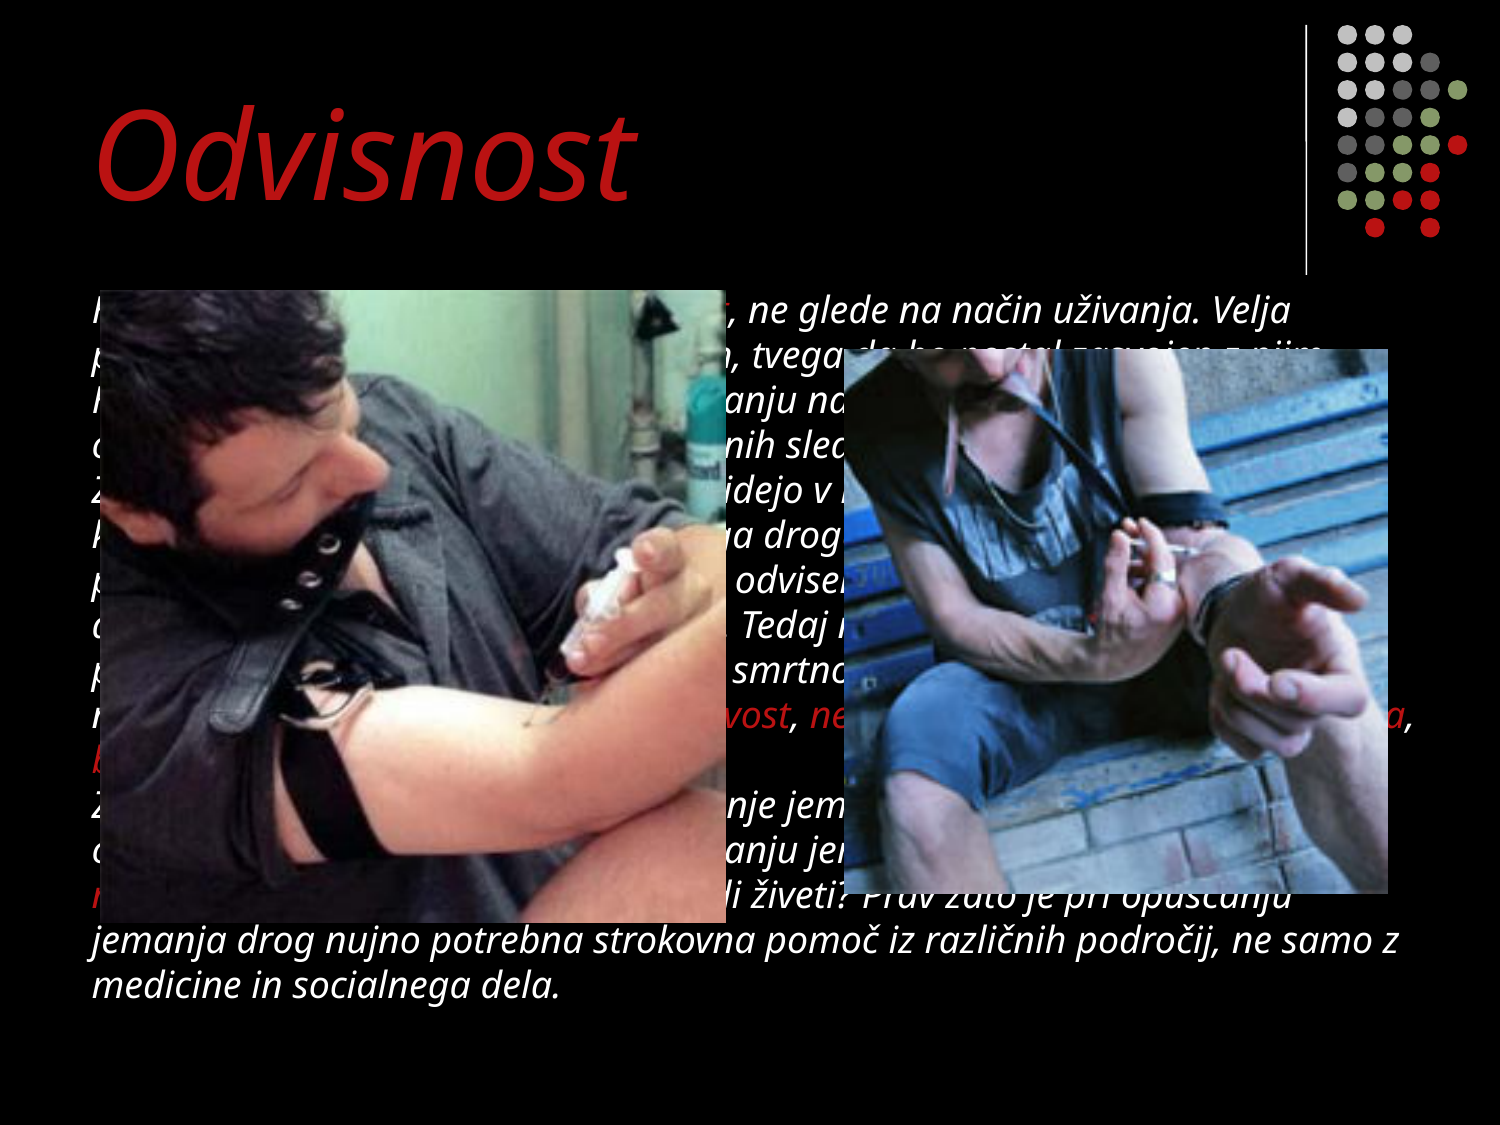

# Odvisnost
Heroin povzroča zelo močno odvisnost, ne glede na način uživanja. Velja poudariti, da vsakdo, ki poskusi heroin, tvega da bo postal zasvojen z njim. Heroin lahko namreč že po prvem jemanju na uživalcu povzroči psihično odvisnost, kateri po nekaj dneh ali tednih sledi še fizična odvisnost.
Zasvojeni s heroinom nato pogosto zaidejo v najrazličnejše težave, denimo v kriminal. Heroin je namreč precej draga droga, brez katere si zasvojeni težko predstavlja življenje. Ko je posameznik odvisen, si ne more zagotoviti, da bi drogo užival v dovolj rednih odmerkih. Tedaj nastopijo odtegnitveni znaki in privedejo do abstinenčne krize. Ti niso smrtno nevarni, so pa za odvisnika sila neprijetni: kurja koža, znojenje, smrkavost, nespečnost, nemir, bruhanje, driska, bolečine v mišicah in sklepih itd.
Zavedati se je treba, da samo prenehanje jemanje droge pogosto ni dovolj za ozdravljanje. Človek je sicer po prenehanju jemanja nekaj časa telesno neodvisen. Toda ali zna brez droge tudi živeti? Prav zato je pri opuščanju jemanja drog nujno potrebna strokovna pomoč iz različnih področij, ne samo z medicine in socialnega dela.